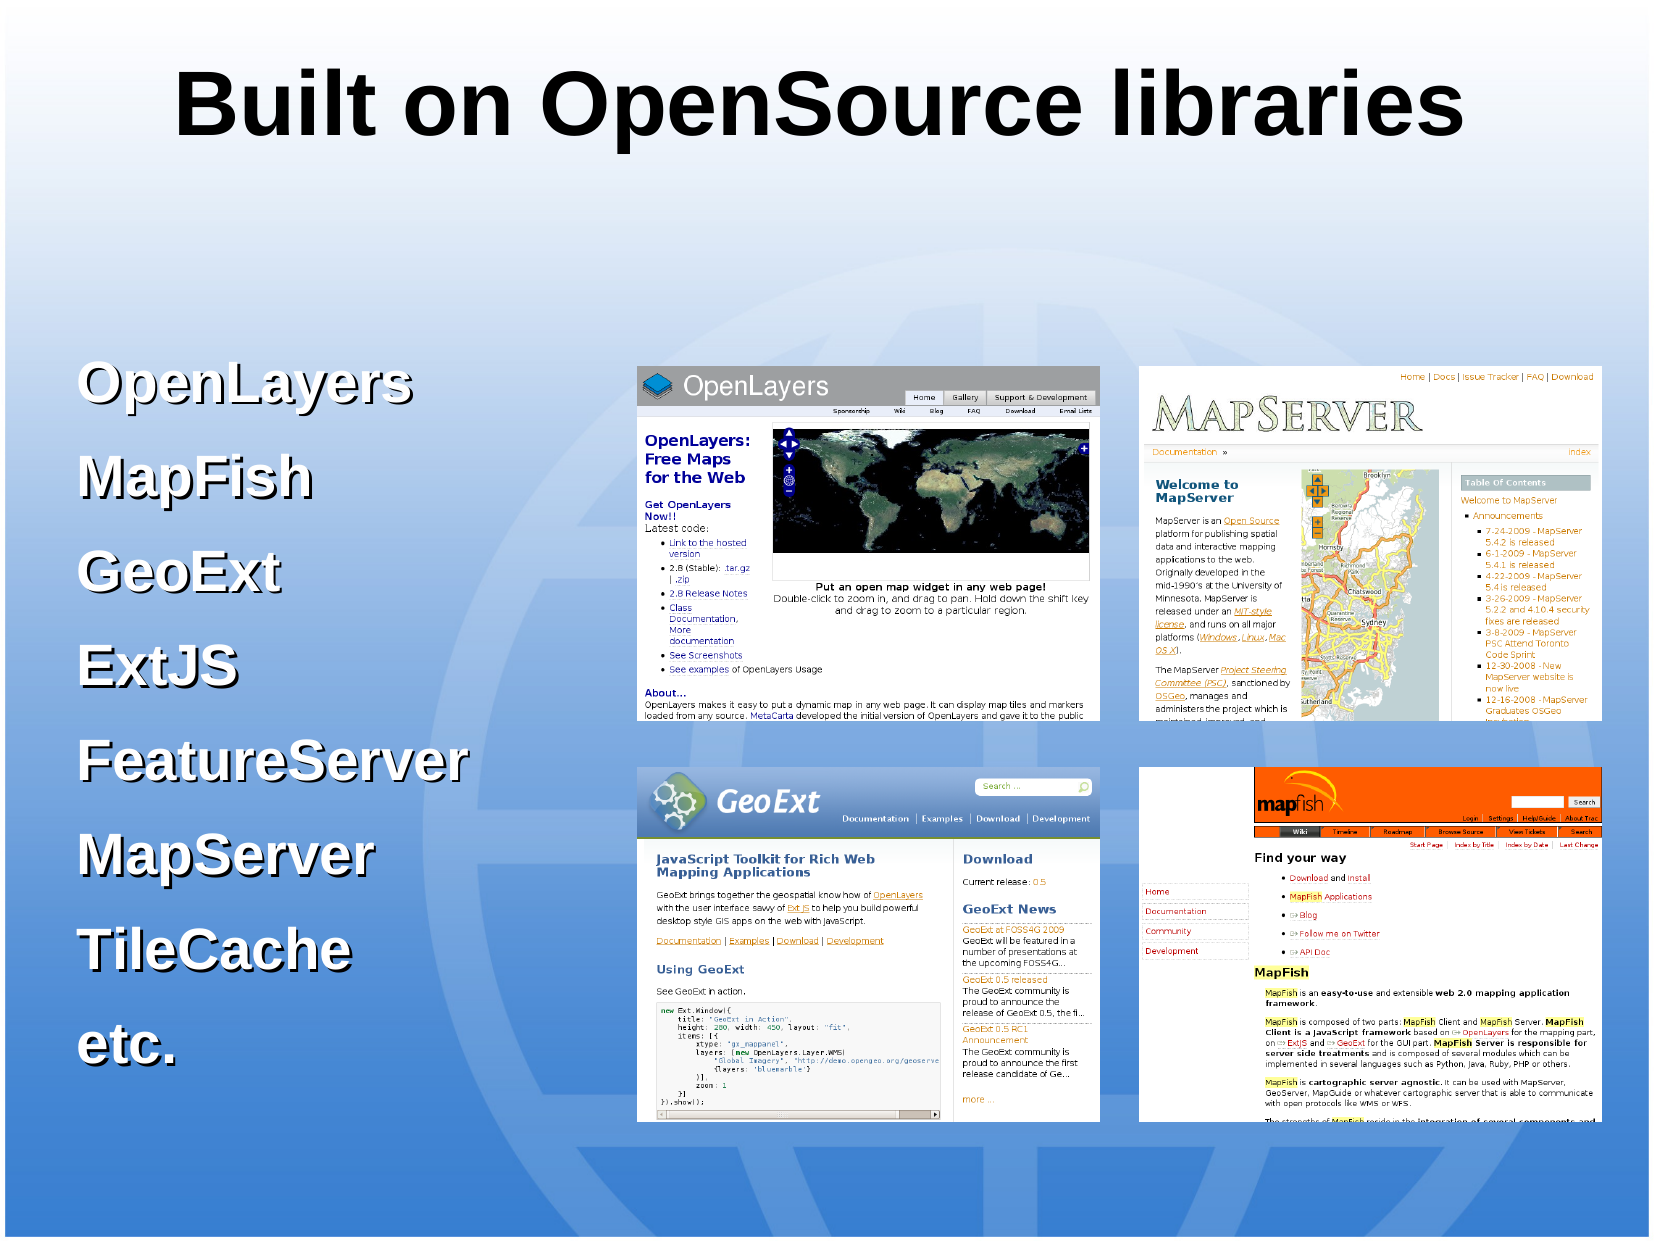

# Built on OpenSource libraries
OpenLayers
MapFish
GeoExt
ExtJS
FeatureServer
MapServer
TileCache
etc.